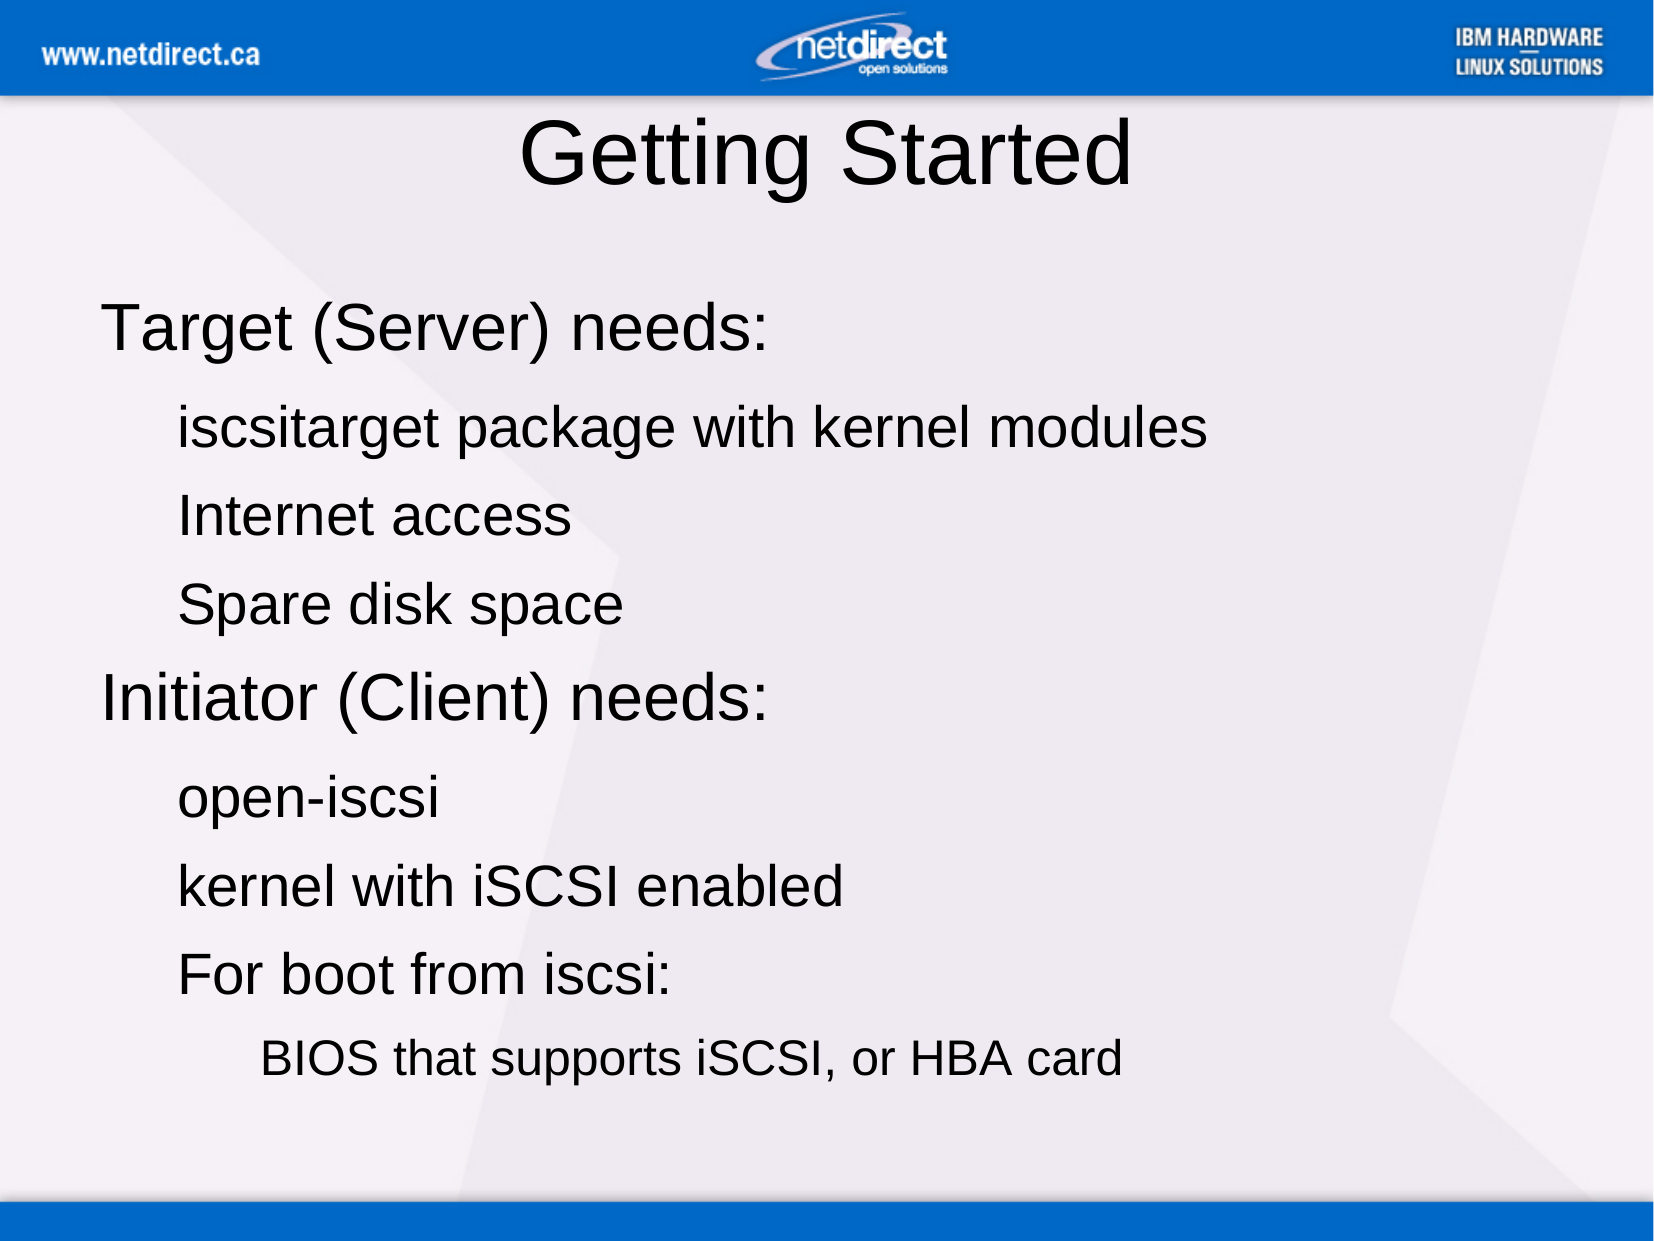

# Getting Started
Target (Server) needs:
iscsitarget package with kernel modules
Internet access
Spare disk space
Initiator (Client) needs:
open-iscsi
kernel with iSCSI enabled
For boot from iscsi:
BIOS that supports iSCSI, or HBA card